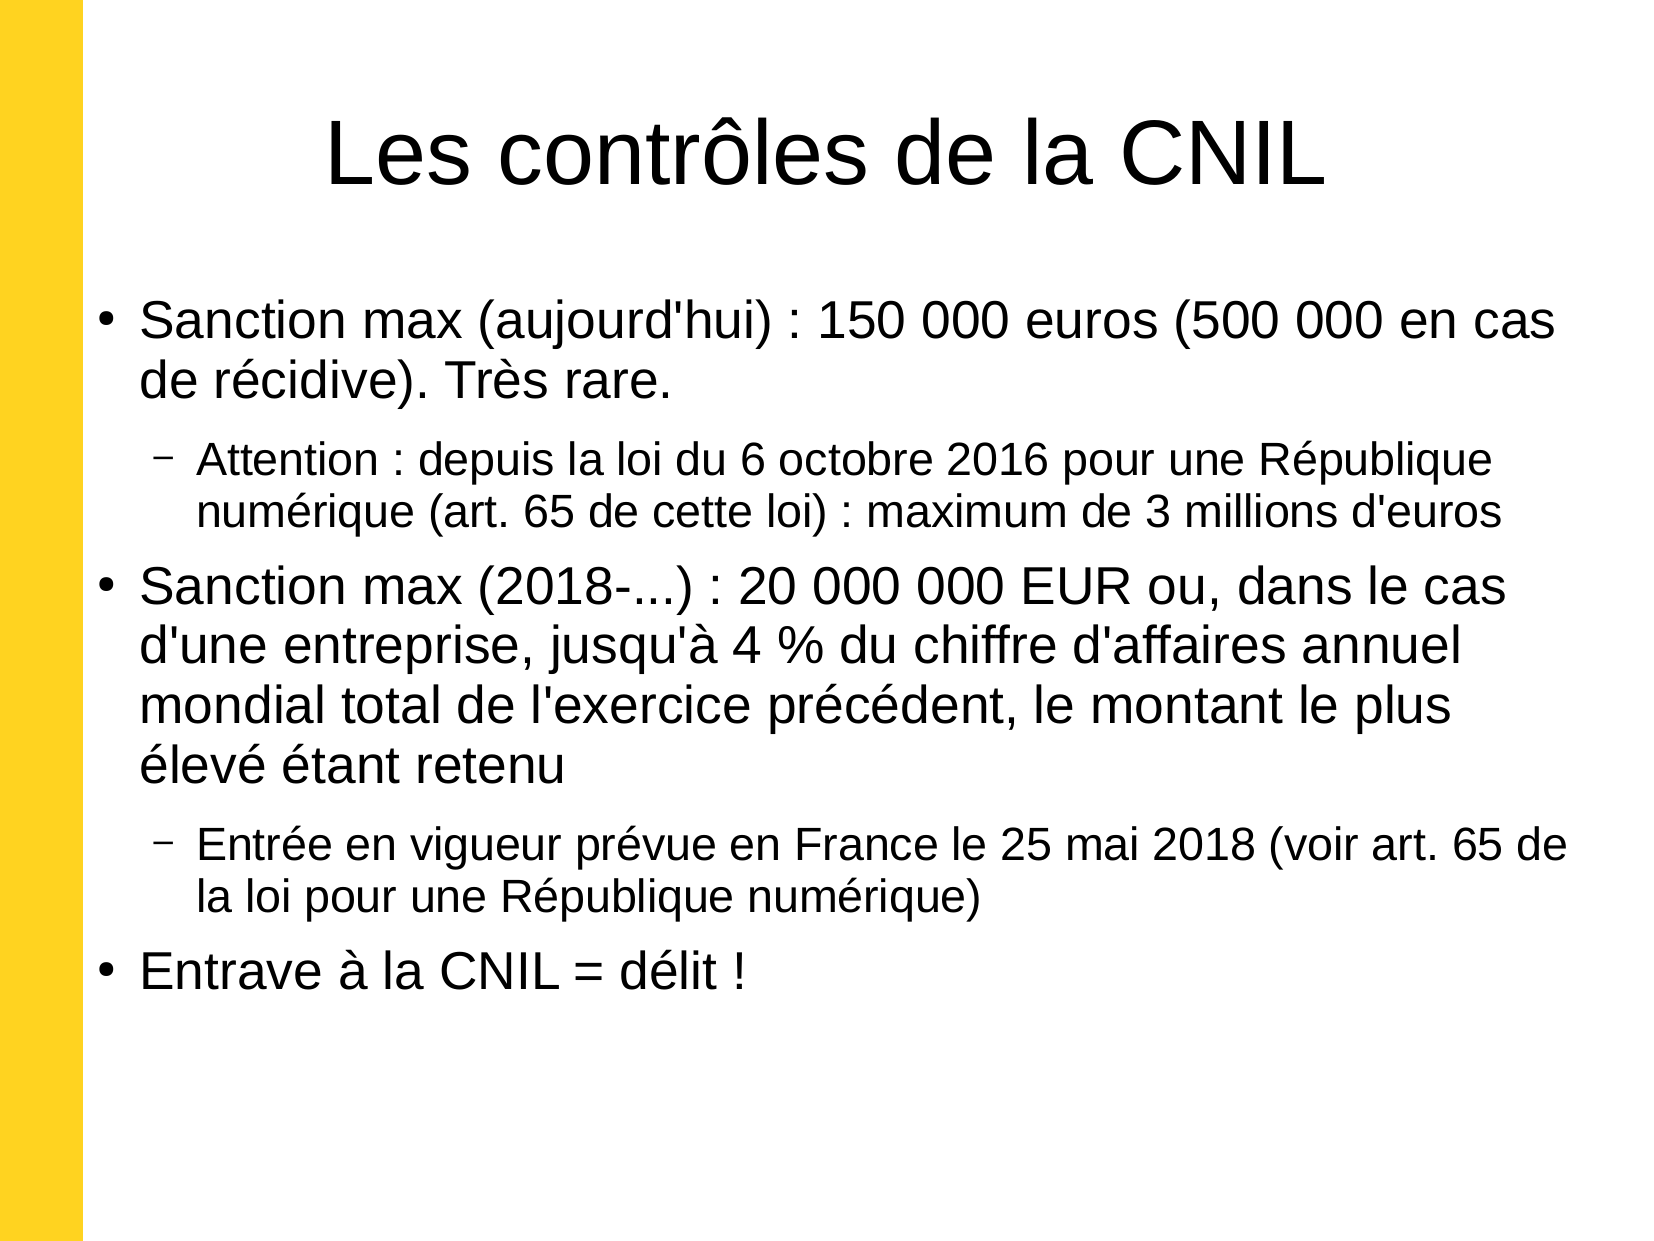

# Les contrôles de la CNIL
Sanction max (aujourd'hui) : 150 000 euros (500 000 en cas de récidive). Très rare.
Attention : depuis la loi du 6 octobre 2016 pour une République numérique (art. 65 de cette loi) : maximum de 3 millions d'euros
Sanction max (2018-...) : 20 000 000 EUR ou, dans le cas d'une entreprise, jusqu'à 4 % du chiffre d'affaires annuel mondial total de l'exercice précédent, le montant le plus élevé étant retenu
Entrée en vigueur prévue en France le 25 mai 2018 (voir art. 65 de la loi pour une République numérique)
Entrave à la CNIL = délit !